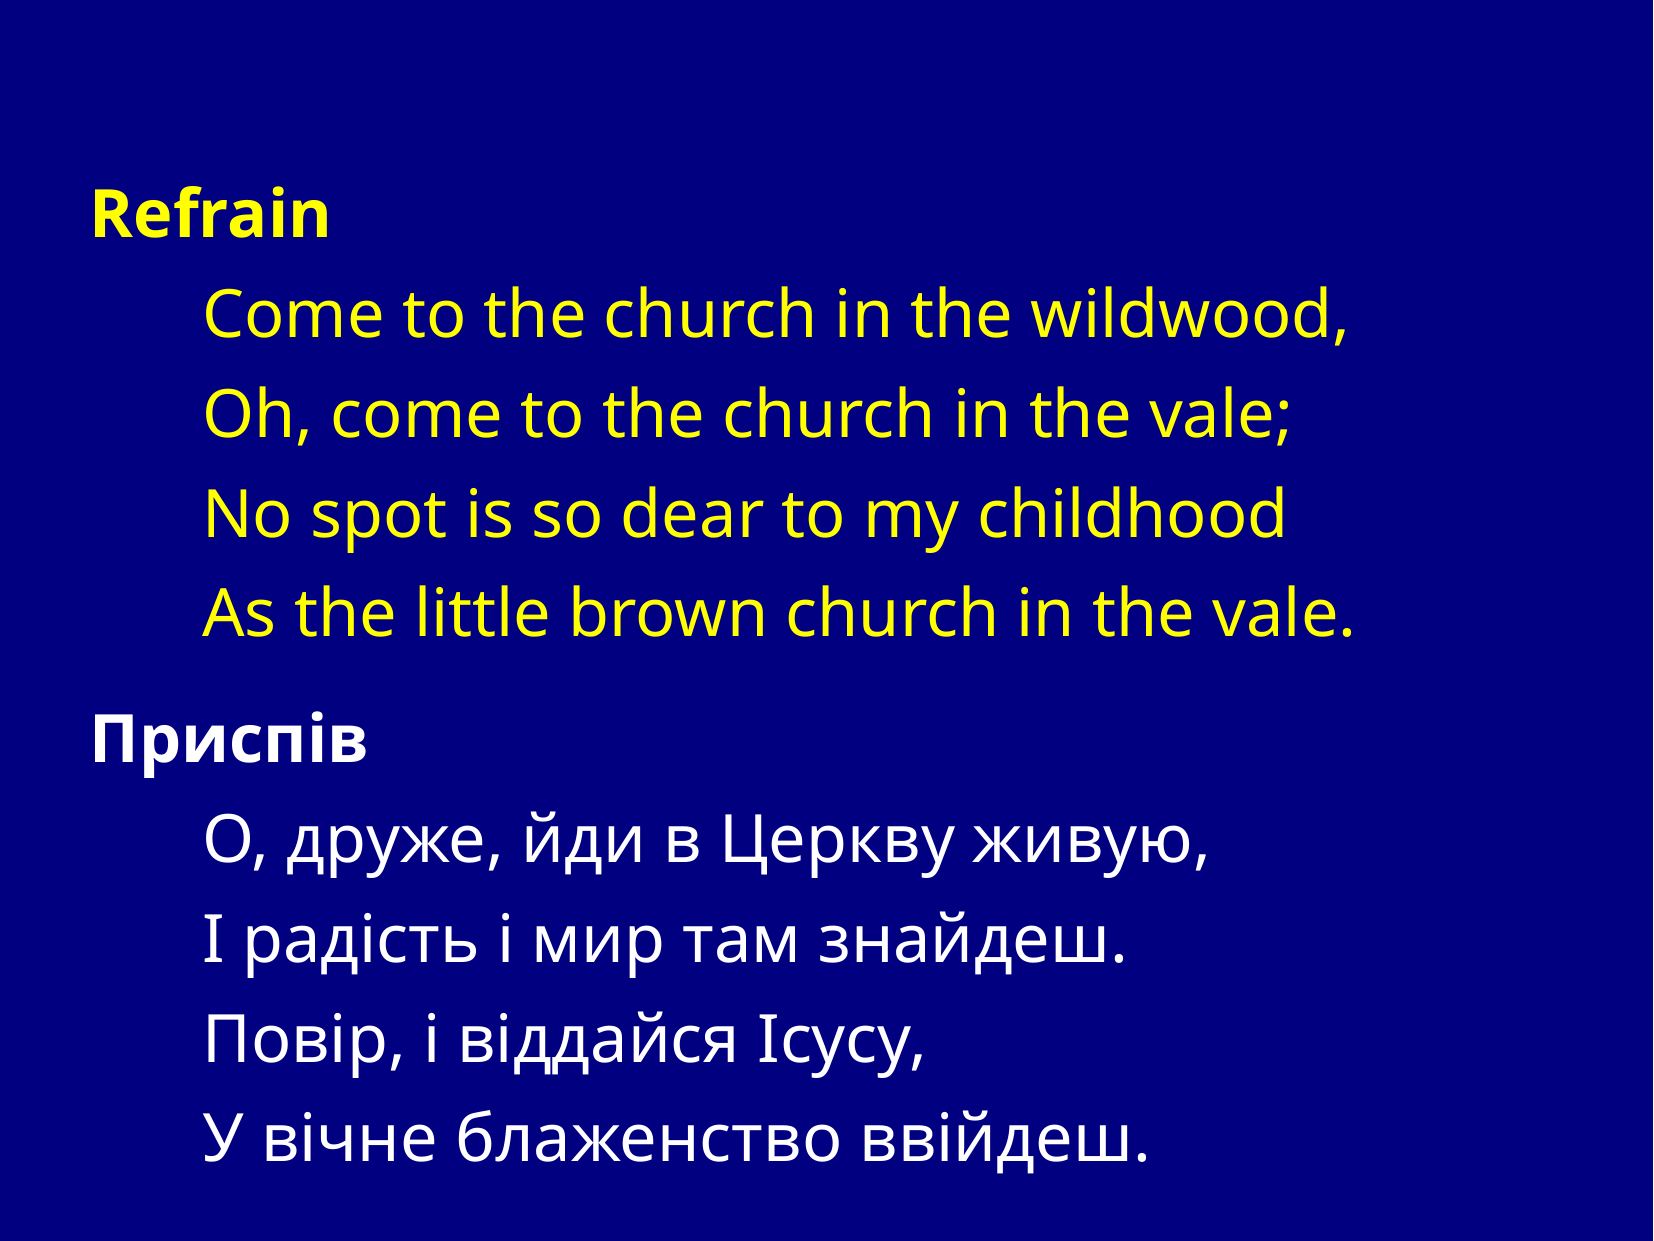

Refrain
	Come to the church in the wildwood,
	Oh, come to the church in the vale;
	No spot is so dear to my childhood
	As the little brown church in the vale.
Приспів
	О, друже, йди в Церкву живую,
	І радість і мир там знайдеш.
	Повір, і віддайся Ісусу,
	У вічне блаженство ввійдеш.